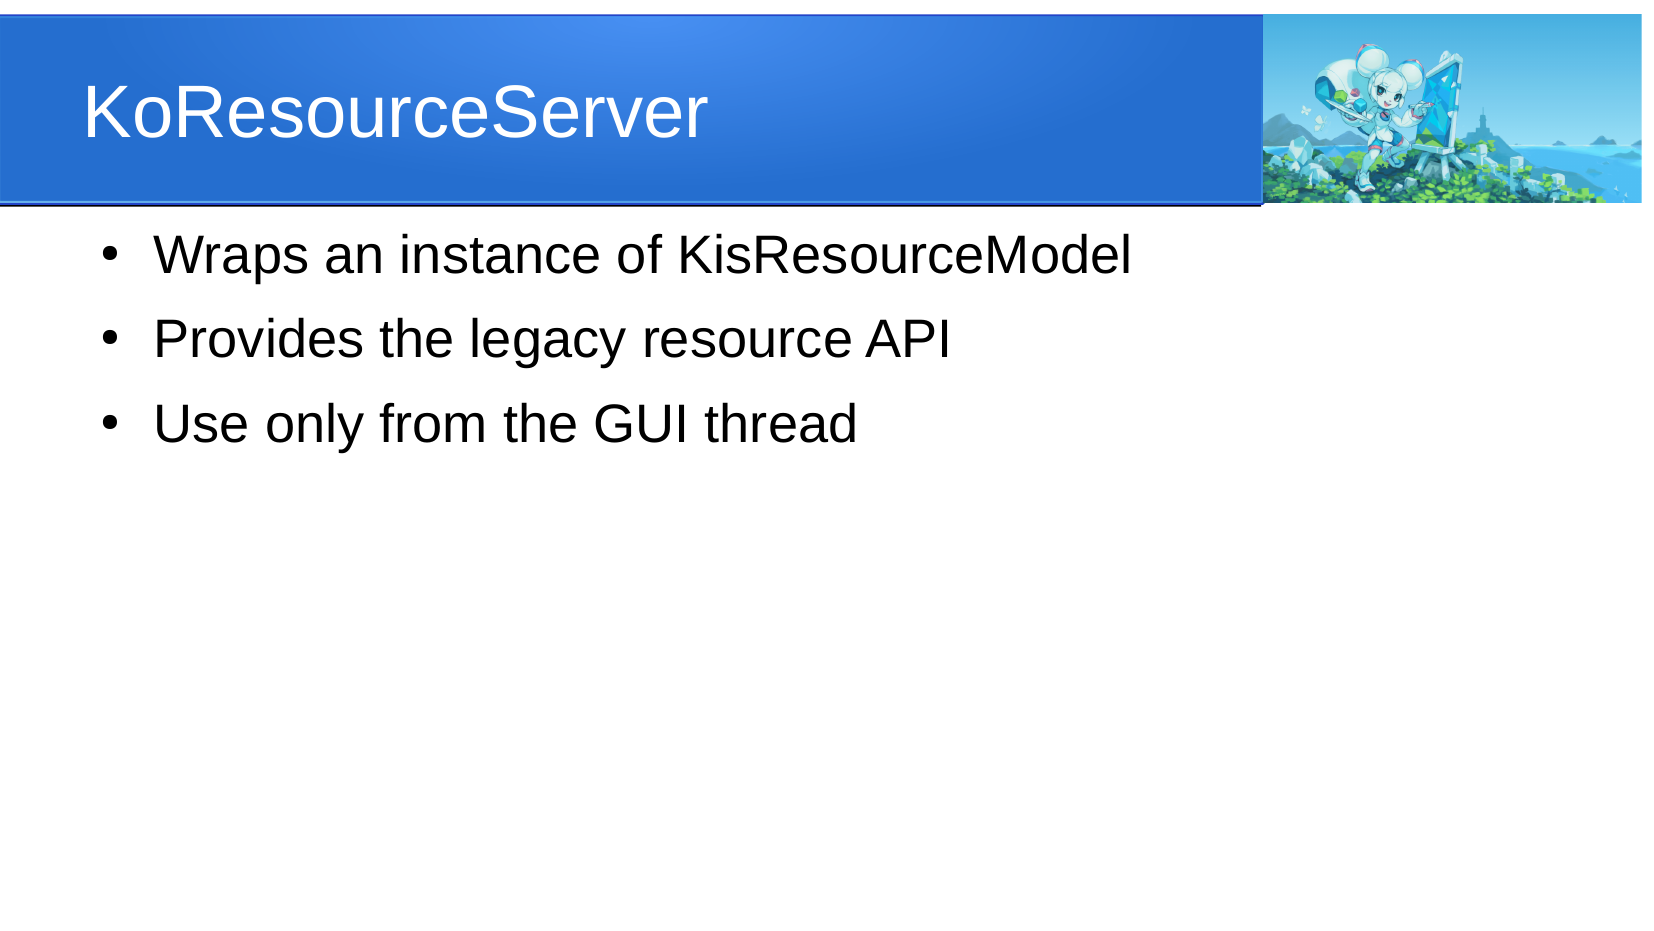

# KoResourceServer
Wraps an instance of KisResourceModel
Provides the legacy resource API
Use only from the GUI thread